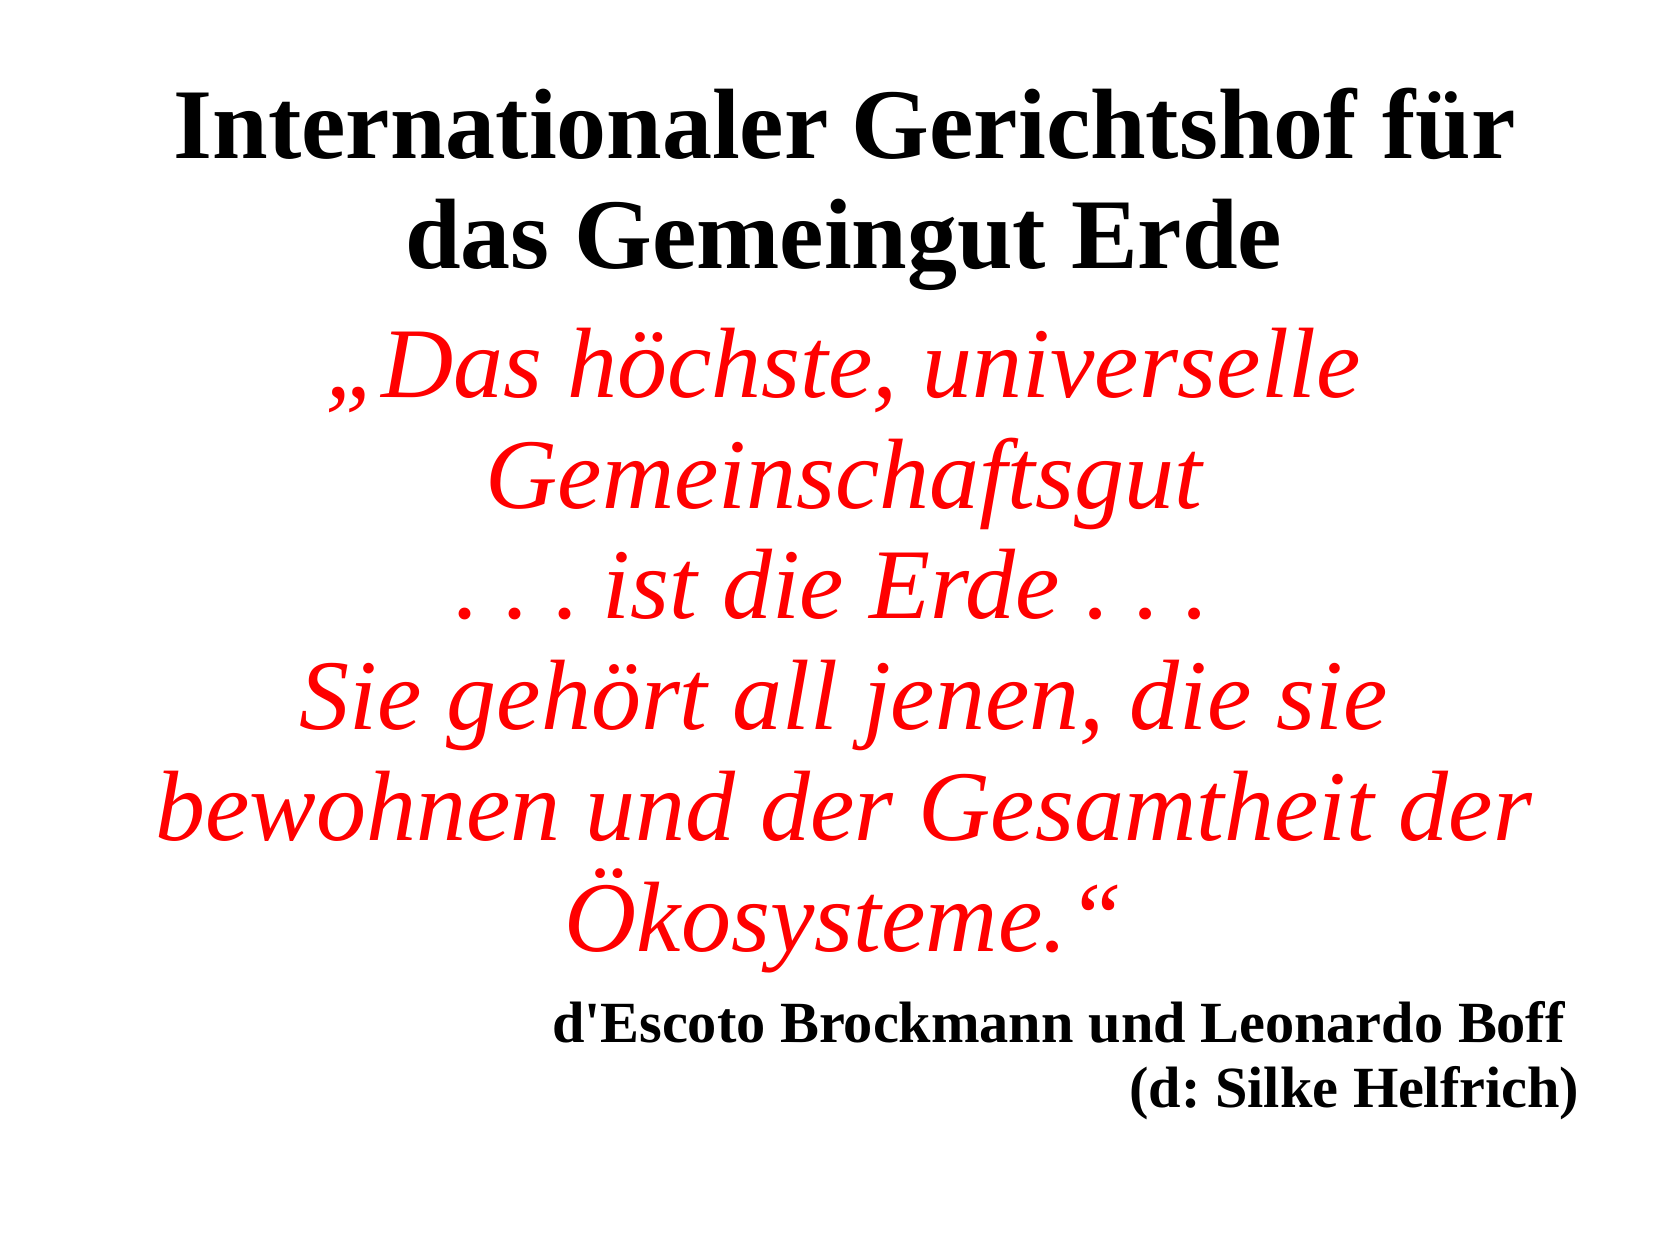

Internationaler Gerichtshof für das Gemeingut Erde
„Das höchste, universelle Gemeinschaftsgut
 . . . ist die Erde . . .
Sie gehört all jenen, die sie bewohnen und der Gesamtheit der Ökosysteme.“
d'Escoto Brockmann und Leonardo Boff
(d: Silke Helfrich)